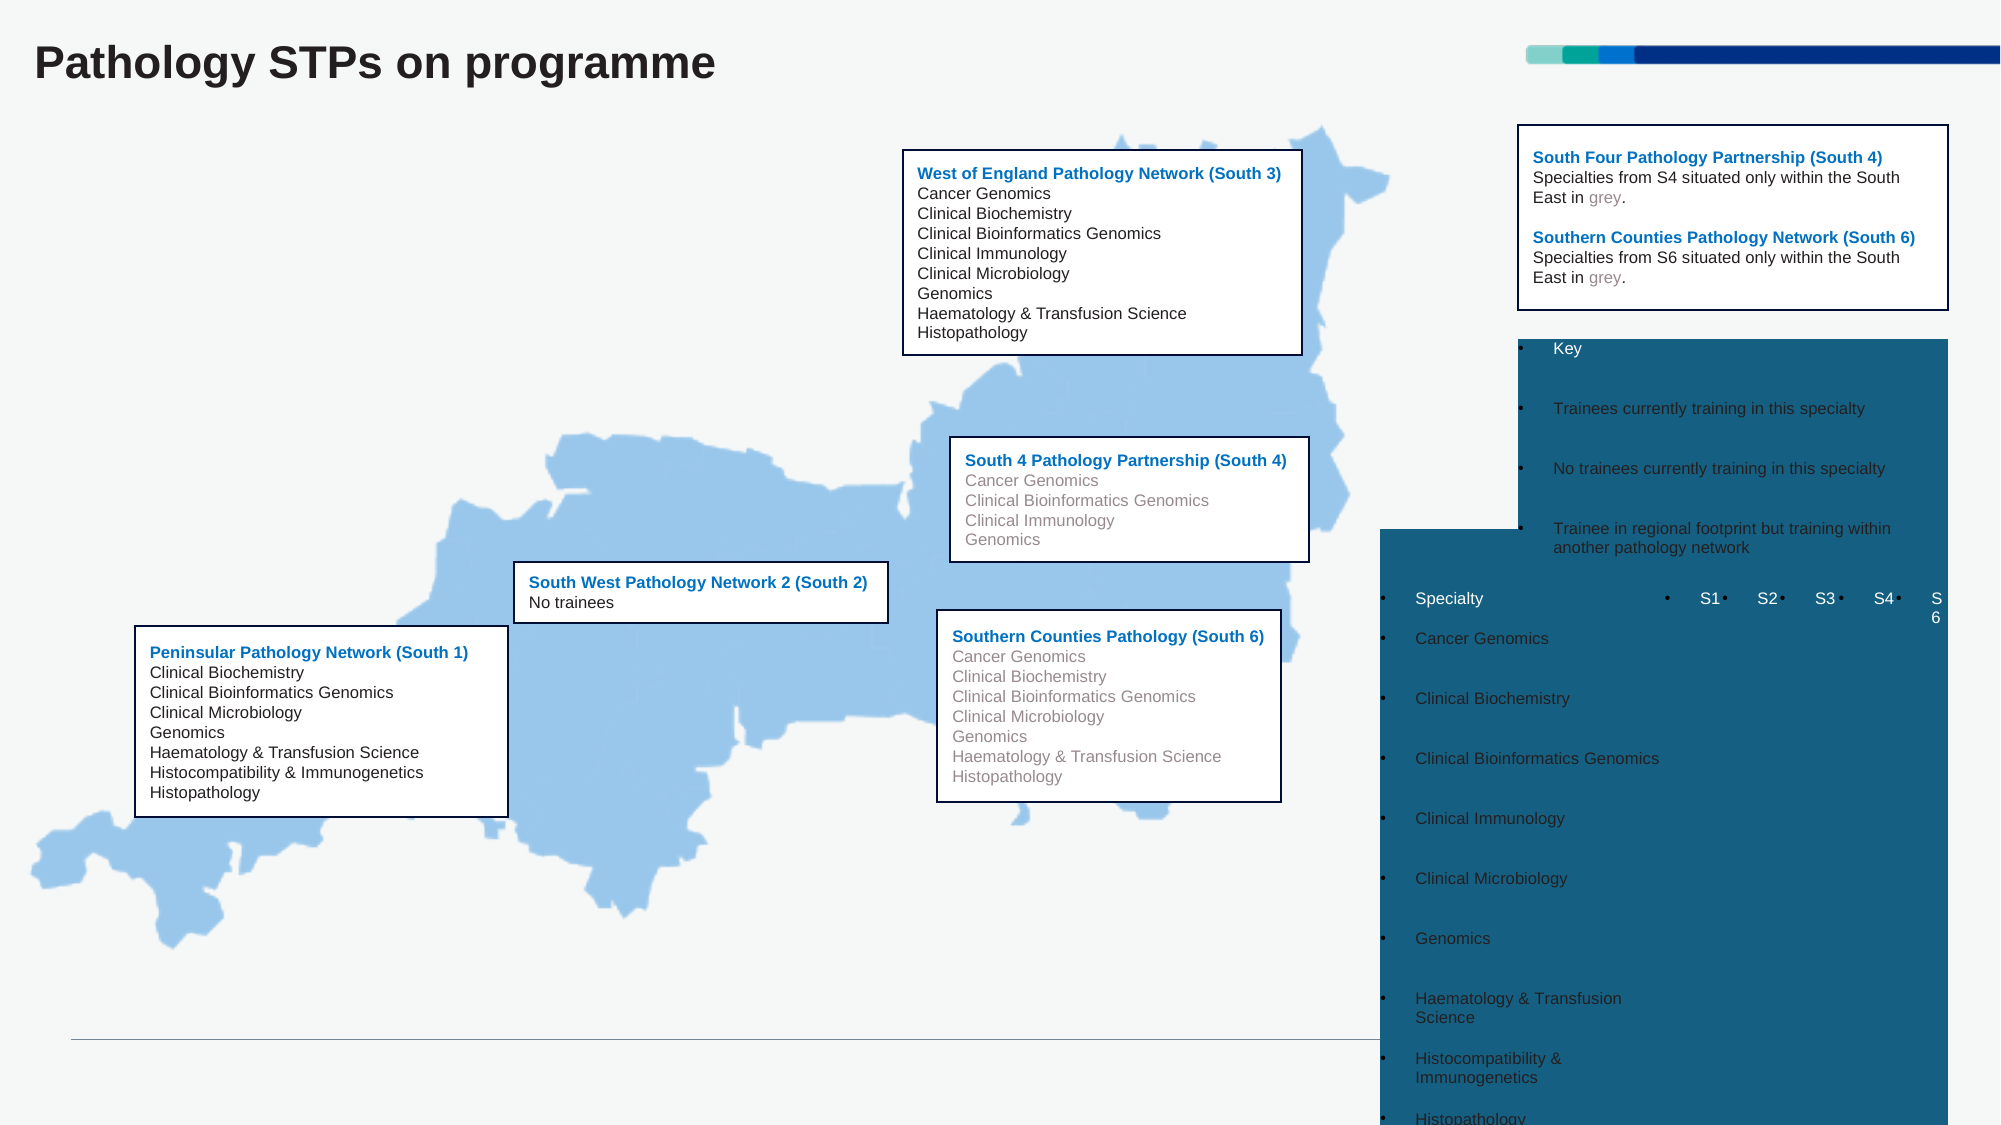

Pathology STPs on programme
South Four Pathology Partnership (South 4)
Specialties from S4 situated only within the South East in grey.
Southern Counties Pathology Network (South 6)
Specialties from S6 situated only within the South East in grey.
West of England Pathology Network (South 3)
Cancer Genomics
Clinical Biochemistry
Clinical Bioinformatics Genomics
Clinical Immunology
Clinical Microbiology
Genomics
Haematology & Transfusion Science
Histopathology
| Key | |
| --- | --- |
| Trainees currently training in this specialty | |
| No trainees currently training in this specialty | |
| Trainee in regional footprint but training within another pathology network | |
South 4 Pathology Partnership (South 4)
Cancer Genomics
Clinical Bioinformatics Genomics
Clinical Immunology
Genomics
| | Pathology Network | | | | |
| --- | --- | --- | --- | --- | --- |
| Specialty | S1 | S2 | S3 | S4 | S6 |
| Cancer Genomics | | | | | |
| Clinical Biochemistry | | | | | |
| Clinical Bioinformatics Genomics | | | | | |
| Clinical Immunology | | | | | |
| Clinical Microbiology | | | | | |
| Genomics | | | | | |
| Haematology & Transfusion Science | | | | | |
| Histocompatibility & Immunogenetics | | | | | |
| Histopathology | | | | | |
South West Pathology Network 2 (South 2)
No trainees
Southern Counties Pathology (South 6)
Cancer Genomics
Clinical Biochemistry
Clinical Bioinformatics Genomics
Clinical Microbiology
Genomics
Haematology & Transfusion Science
Histopathology
Peninsular Pathology Network (South 1)
Clinical Biochemistry
Clinical Bioinformatics Genomics
Clinical Microbiology
Genomics
Haematology & Transfusion Science
Histocompatibility & Immunogenetics
Histopathology